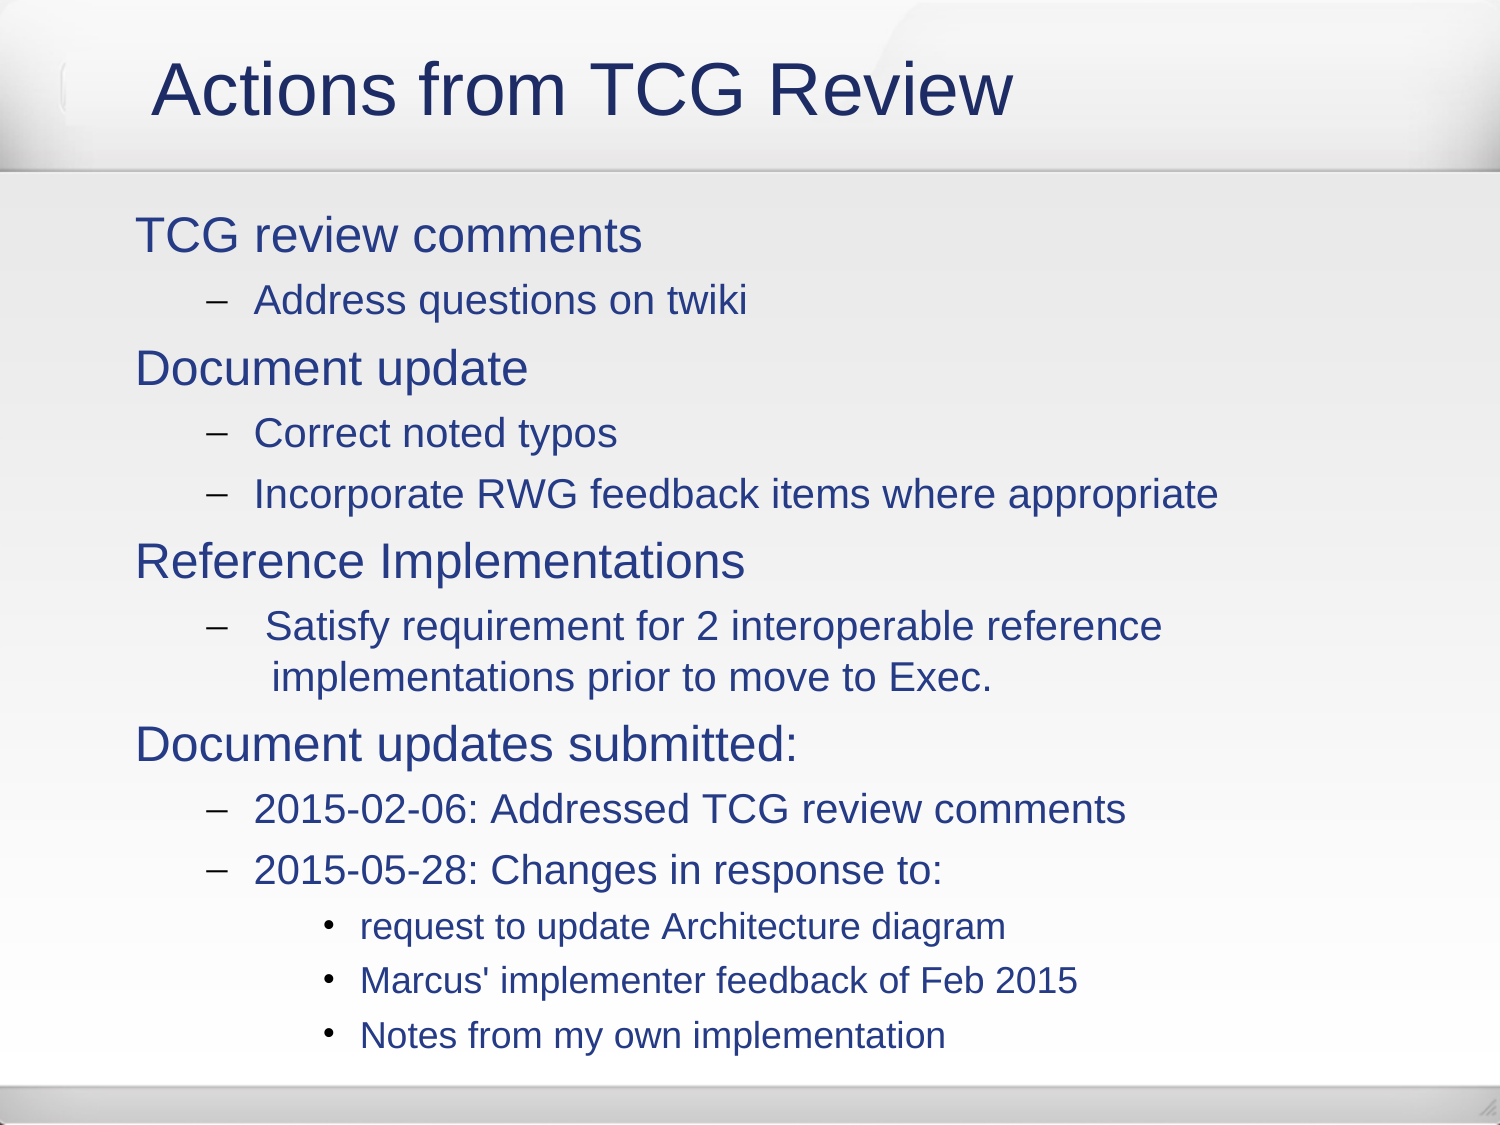

# Actions from TCG Review
TCG review comments
Address questions on twiki
Document update
Correct noted typos
Incorporate RWG feedback items where appropriate
Reference Implementations
 Satisfy requirement for 2 interoperable reference implementations prior to move to Exec.
Document updates submitted:
2015-02-06: Addressed TCG review comments
2015-05-28: Changes in response to:
request to update Architecture diagram
Marcus' implementer feedback of Feb 2015
Notes from my own implementation